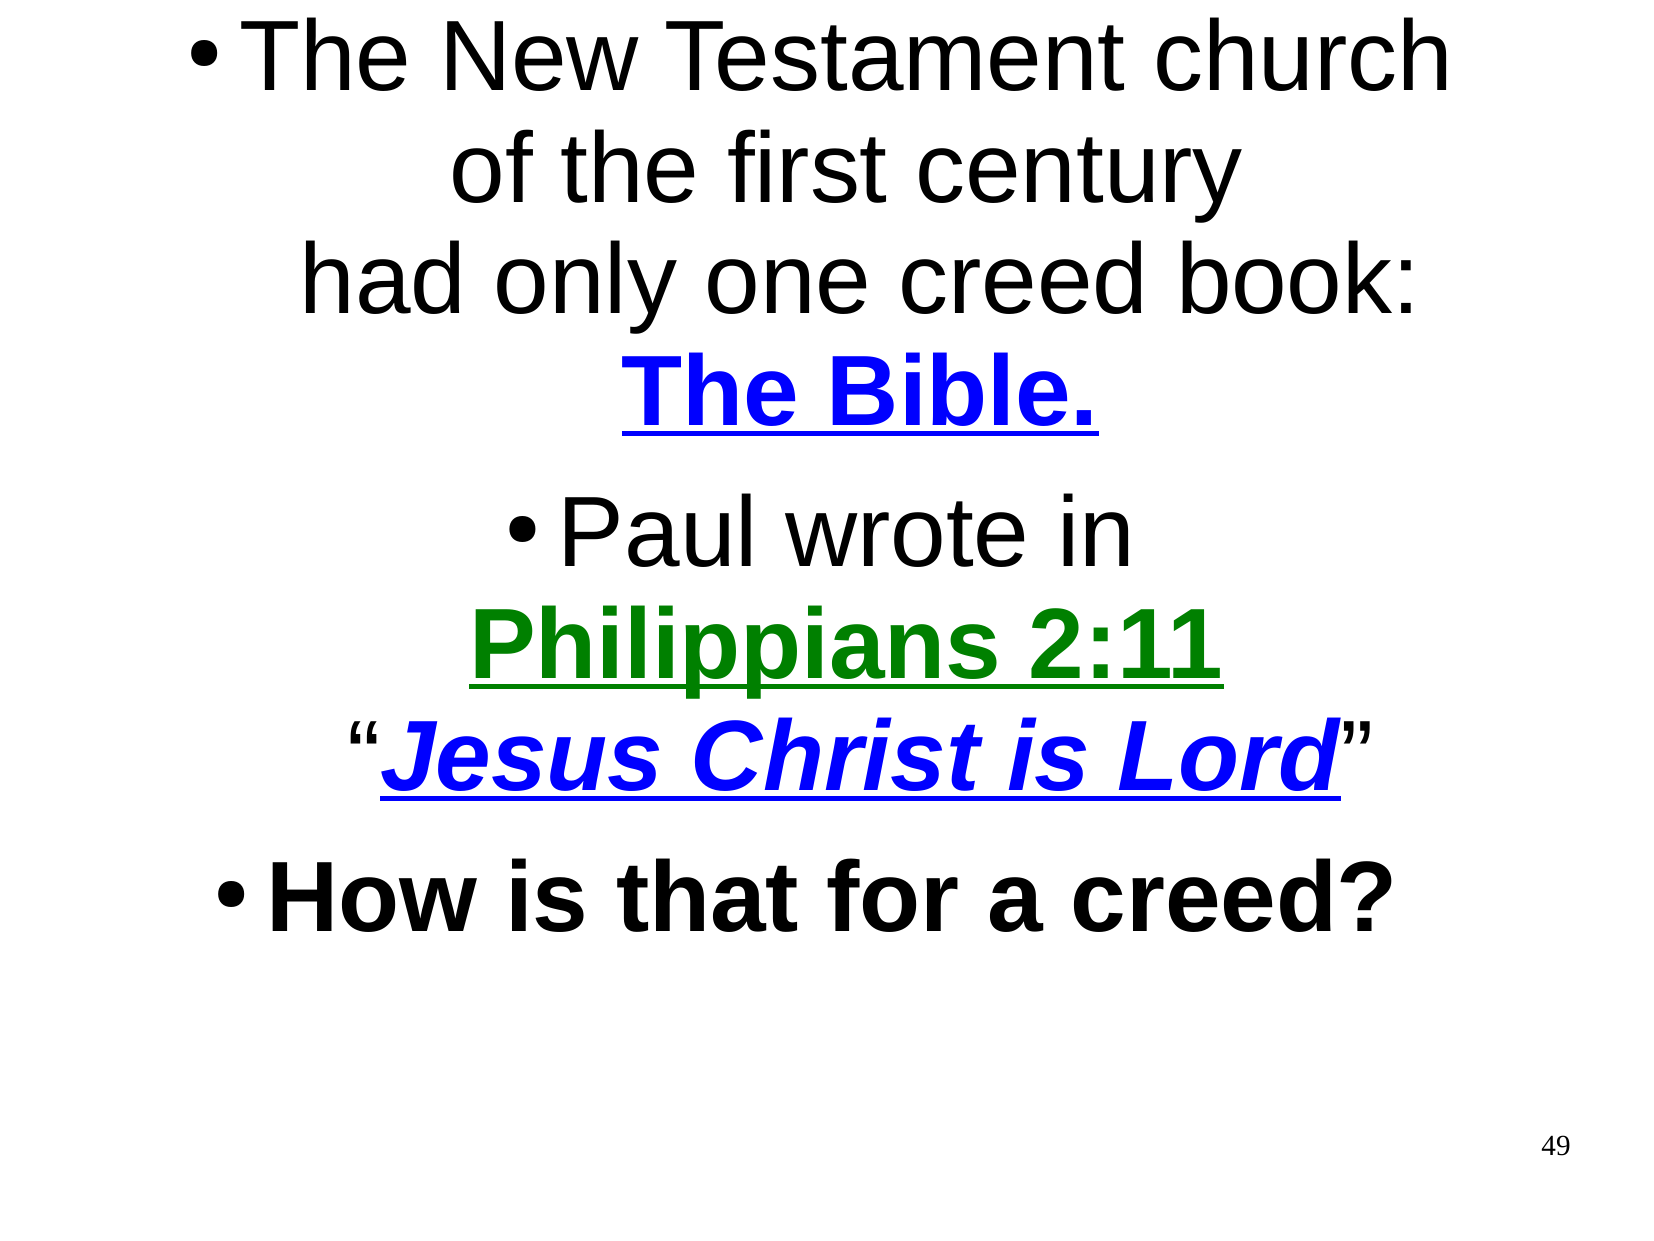

# The New Testament church of the first century had only one creed book: The Bible.
Paul wrote in
Philippians 2:11
“Jesus Christ is Lord”
How is that for a creed?
49